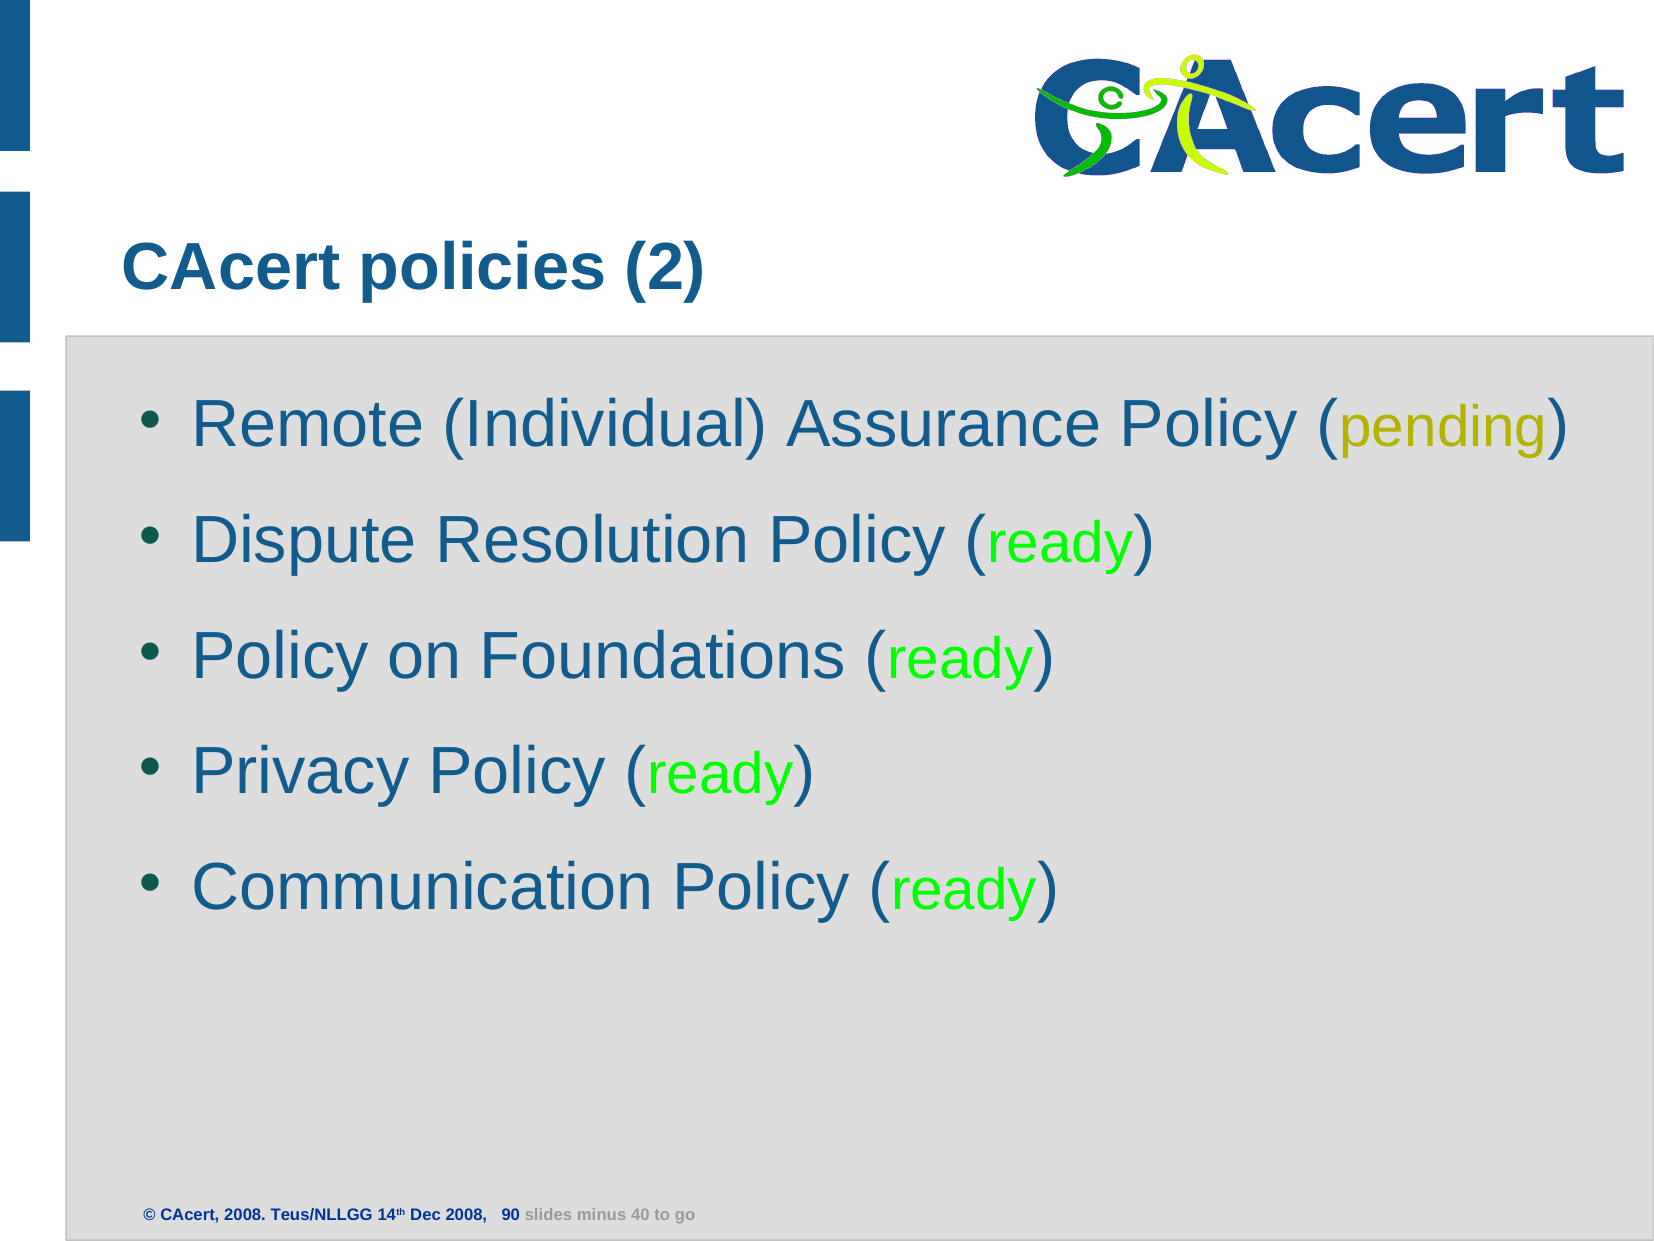

# CAcert policies (2)
Remote (Individual) Assurance Policy (pending)
Dispute Resolution Policy (ready)
Policy on Foundations (ready)
Privacy Policy (ready)
Communication Policy (ready)